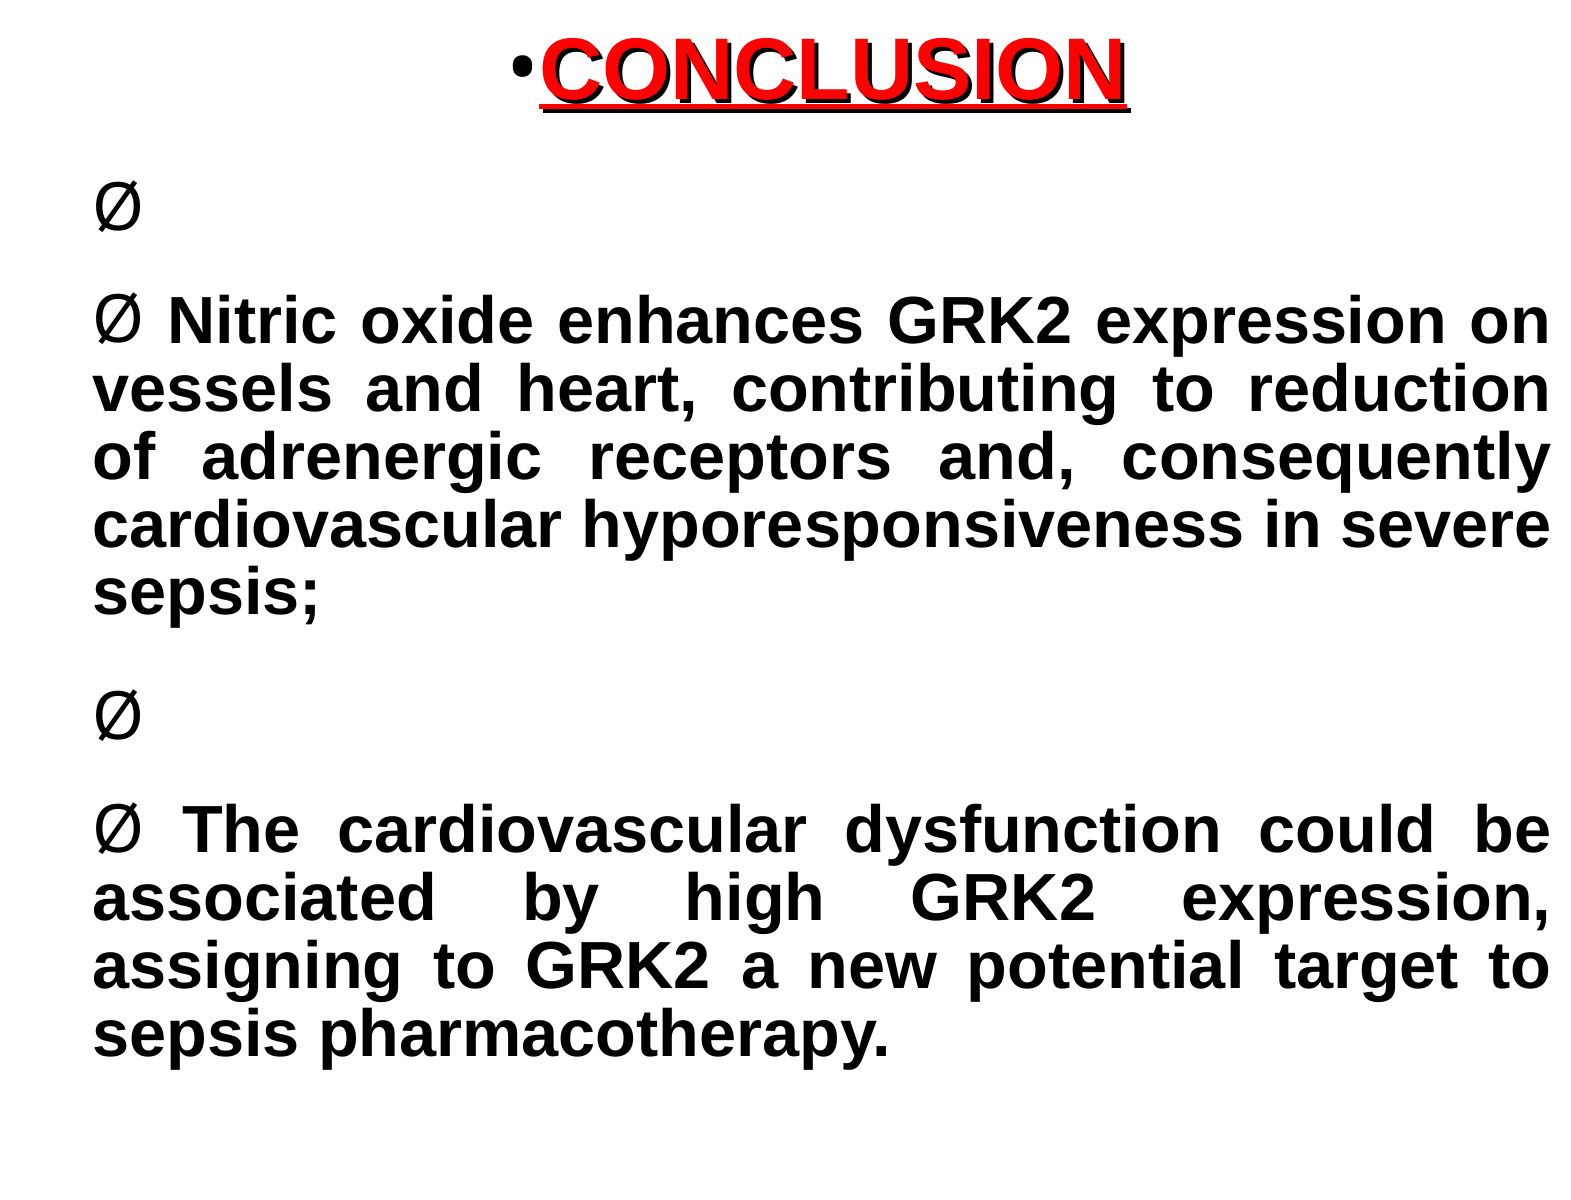

CONCLUSION
 Nitric oxide enhances GRK2 expression on vessels and heart, contributing to reduction of adrenergic receptors and, consequently cardiovascular hyporesponsiveness in severe sepsis;
 The cardiovascular dysfunction could be associated by high GRK2 expression, assigning to GRK2 a new potential target to sepsis pharmacotherapy.